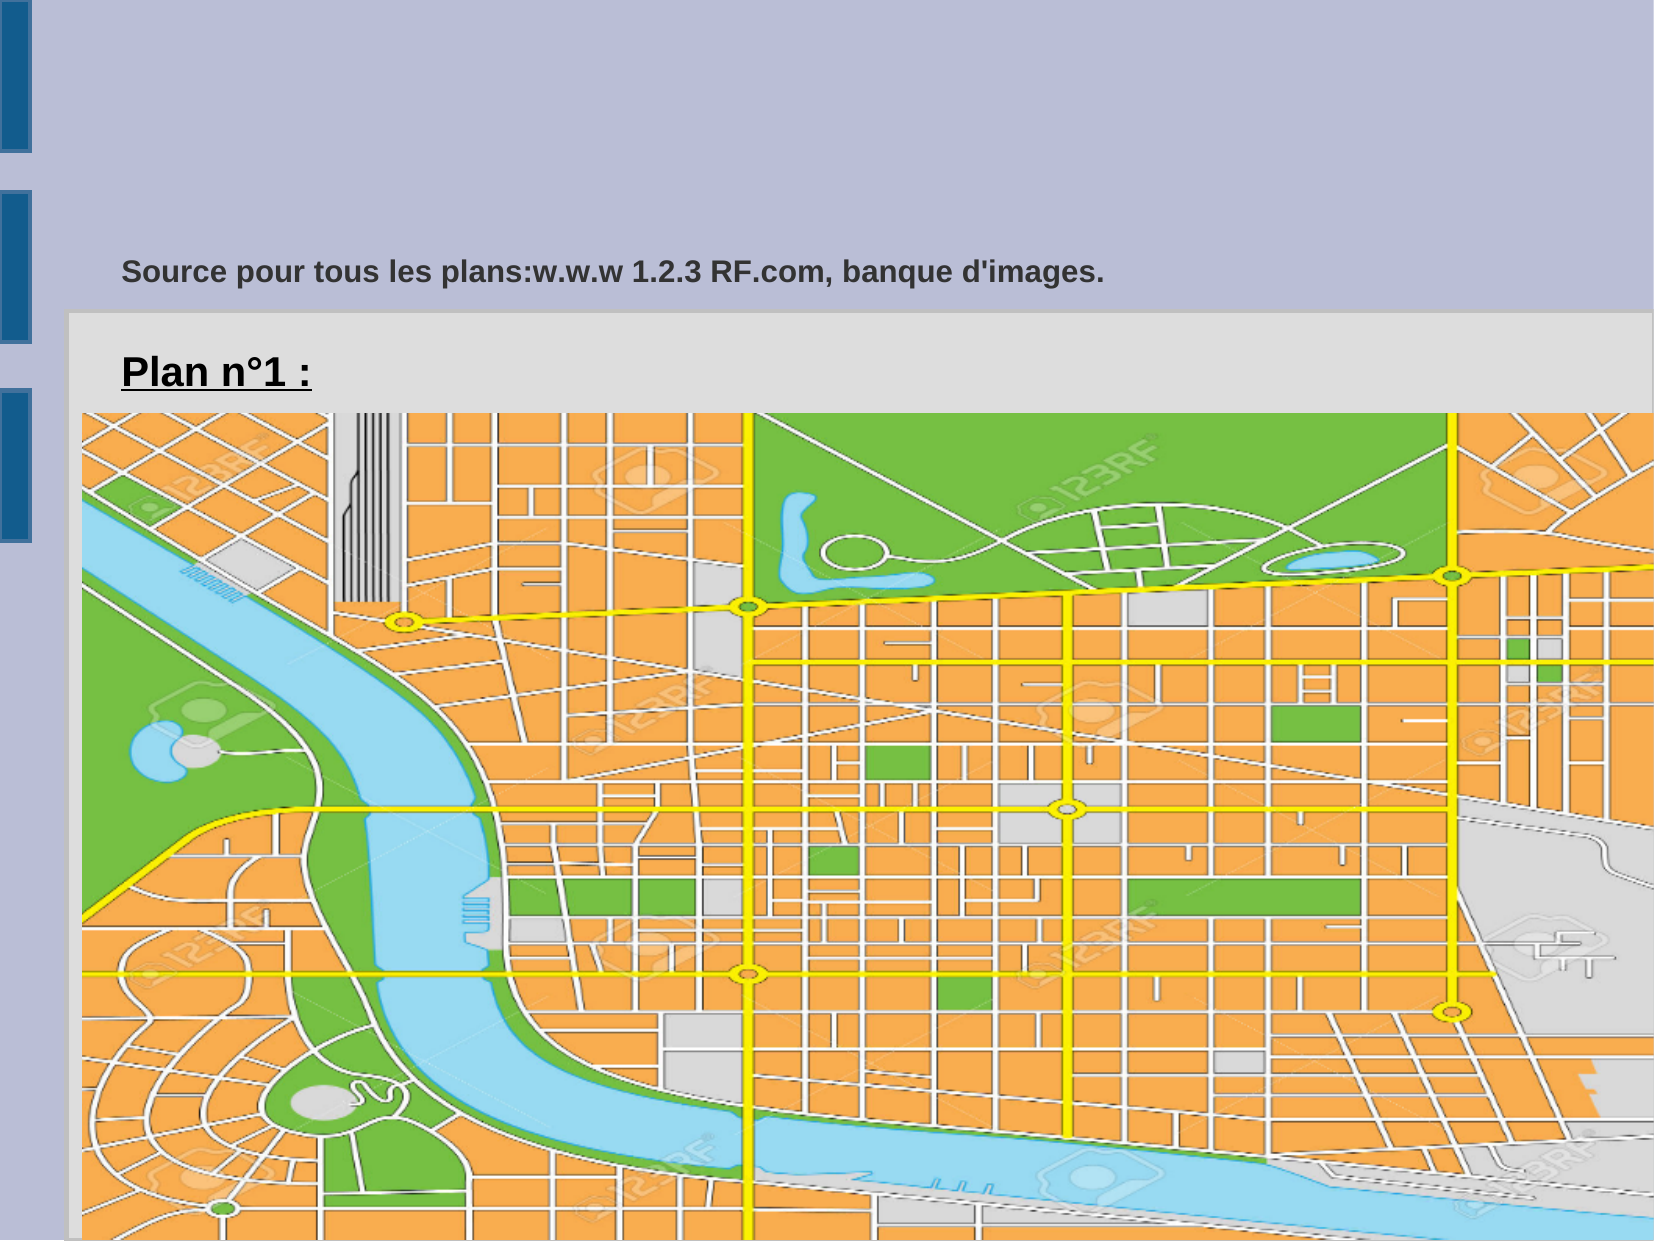

# Source pour tous les plans:w.w.w 1.2.3 RF.com, banque d'images.
Plan n°1 :